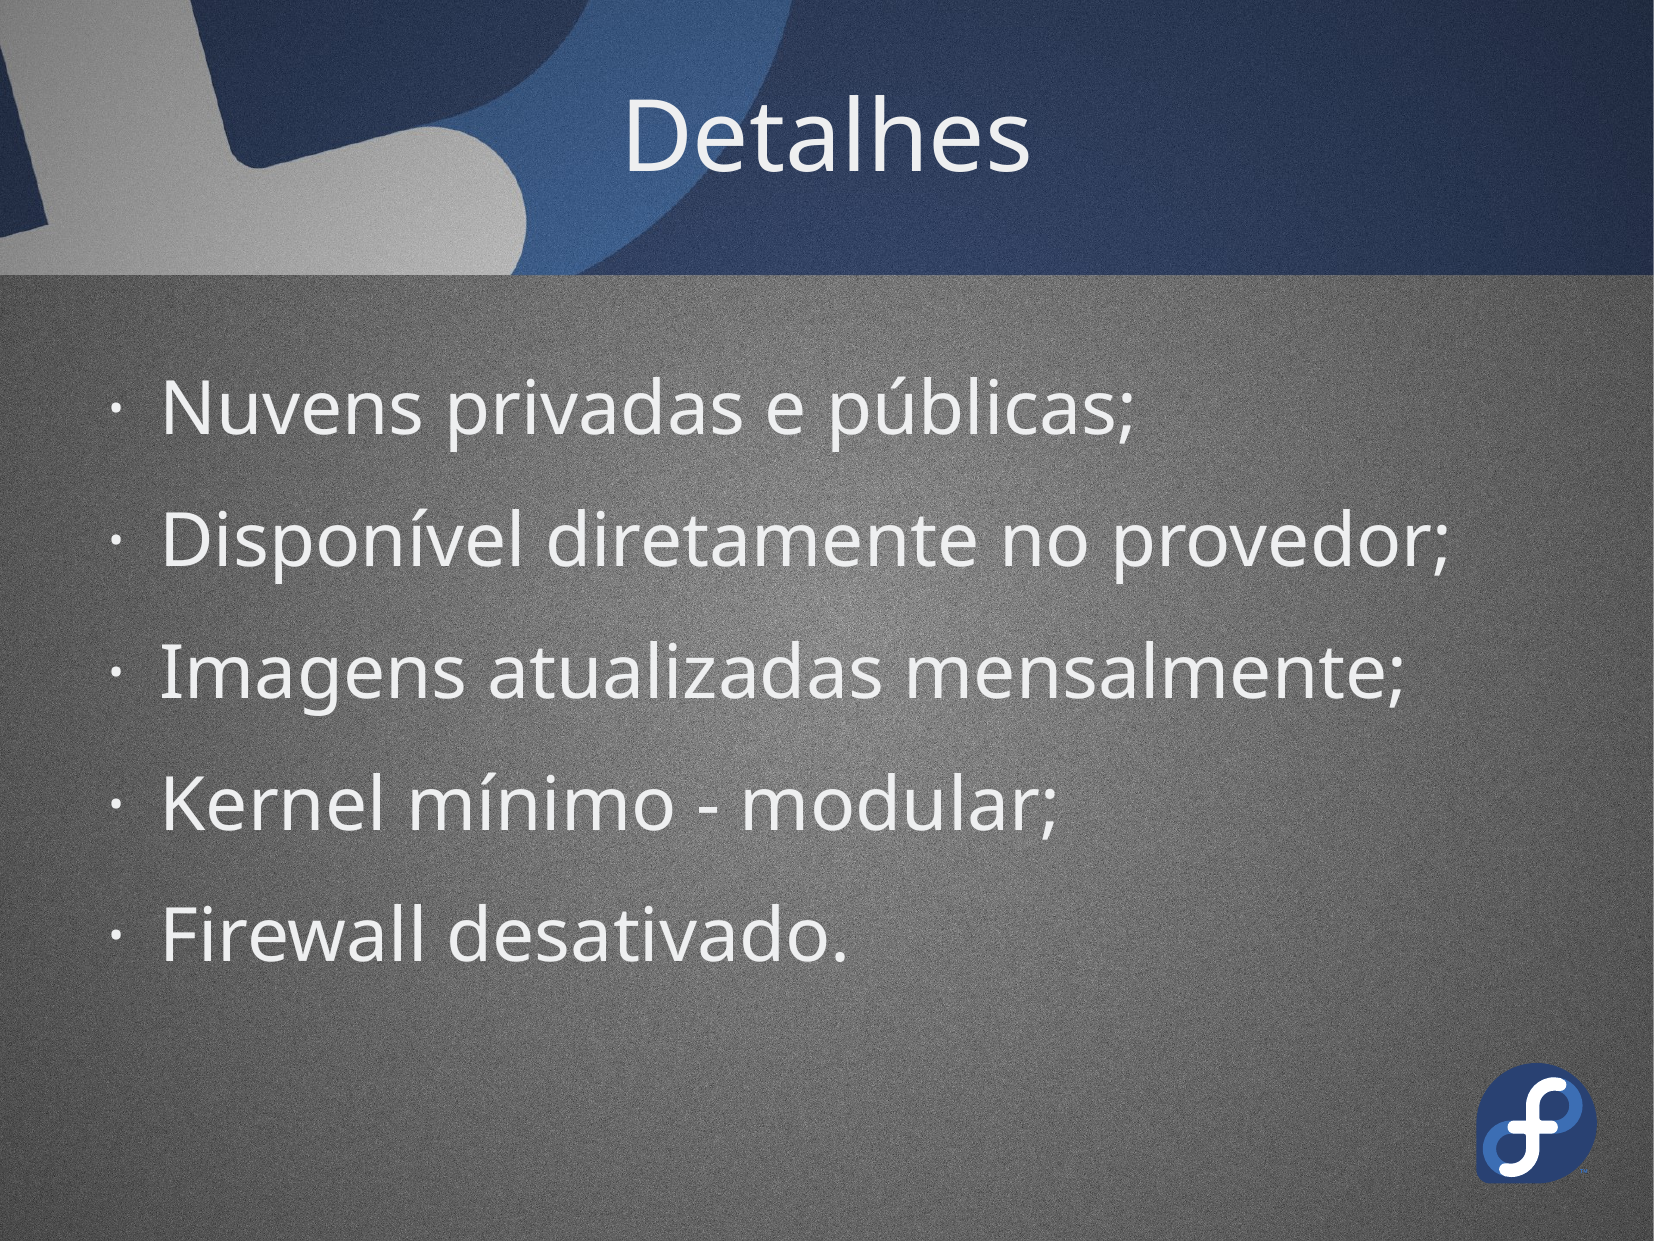

# Detalhes
Nuvens privadas e públicas;
Disponível diretamente no provedor;
Imagens atualizadas mensalmente;
Kernel mínimo - modular;
Firewall desativado.